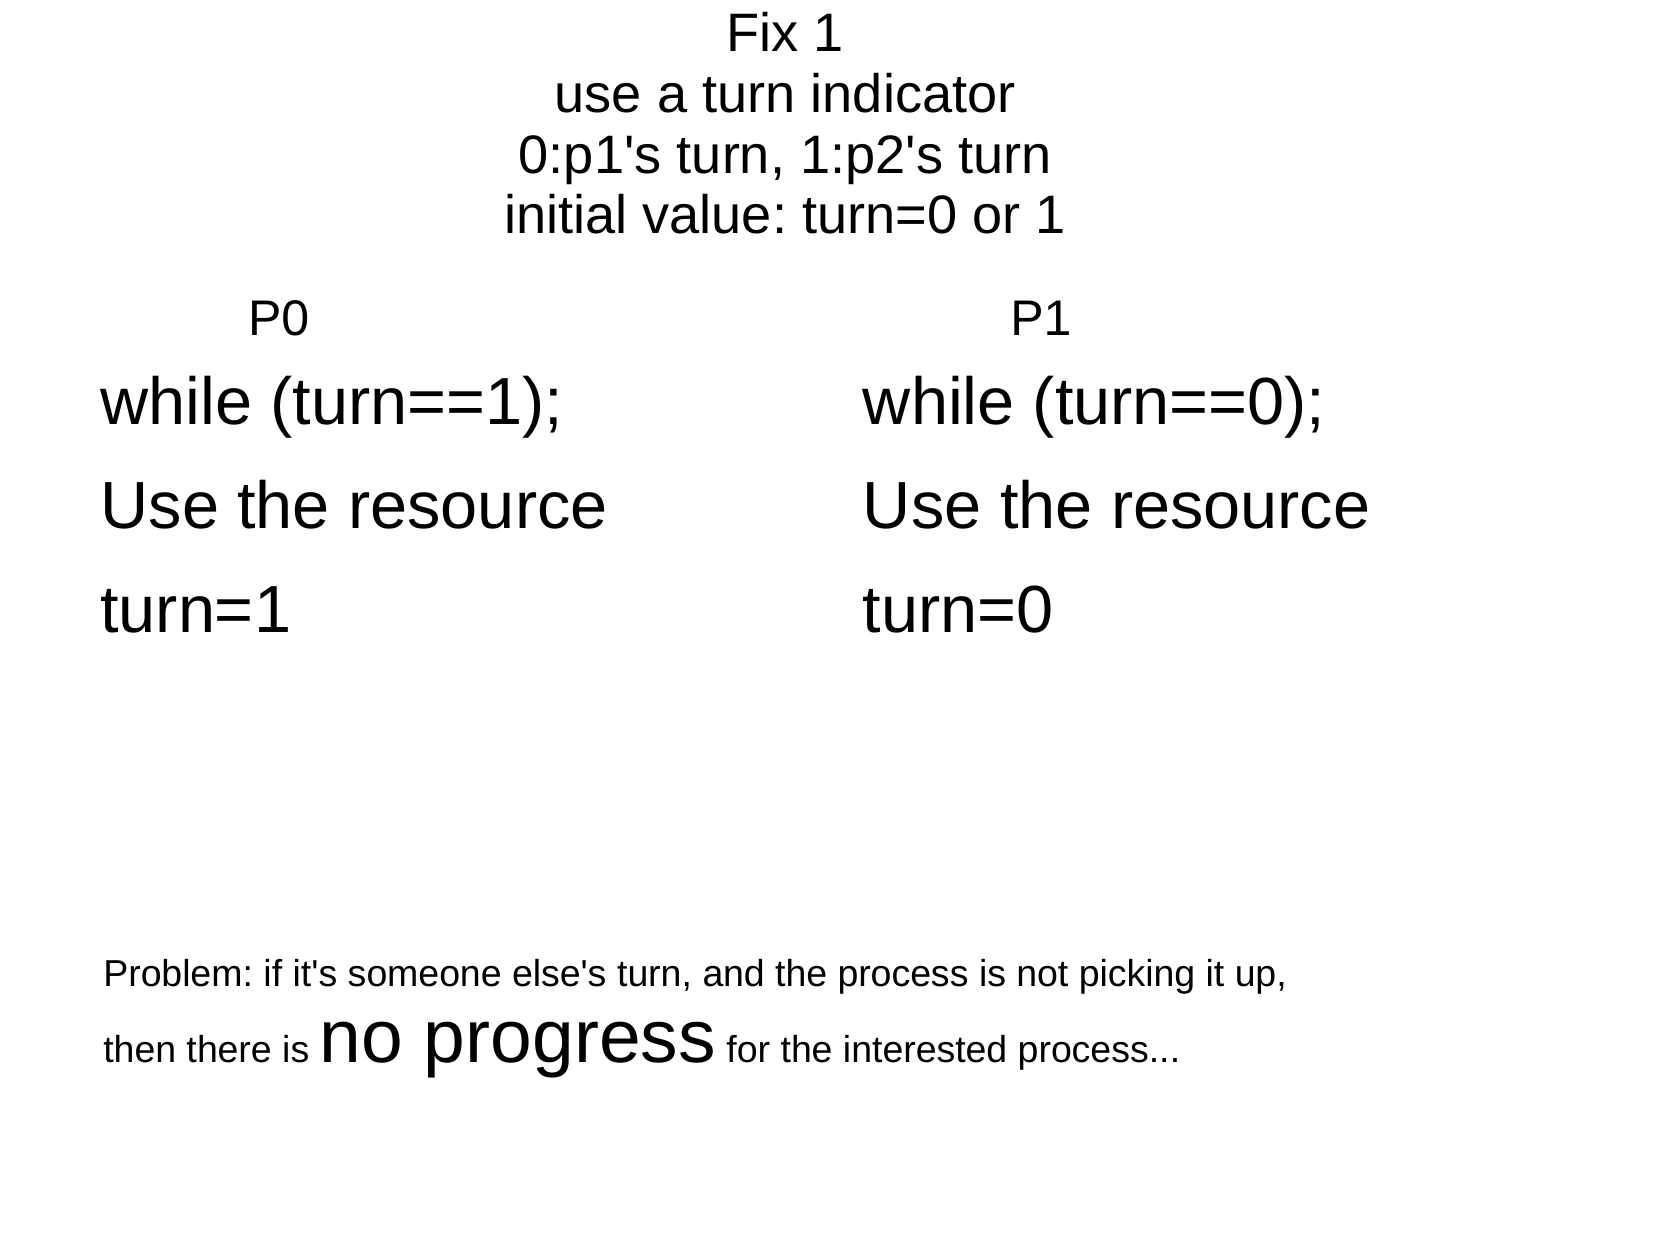

# Fix 1 use a turn indicator 0:p1's turn, 1:p2's turn initial value: turn=0 or 1
P0
while (turn==1);
Use the resource
turn=1
P1
while (turn==0);
Use the resource
turn=0
Problem: if it's someone else's turn, and the process is not picking it up,
then there is no progress for the interested process...